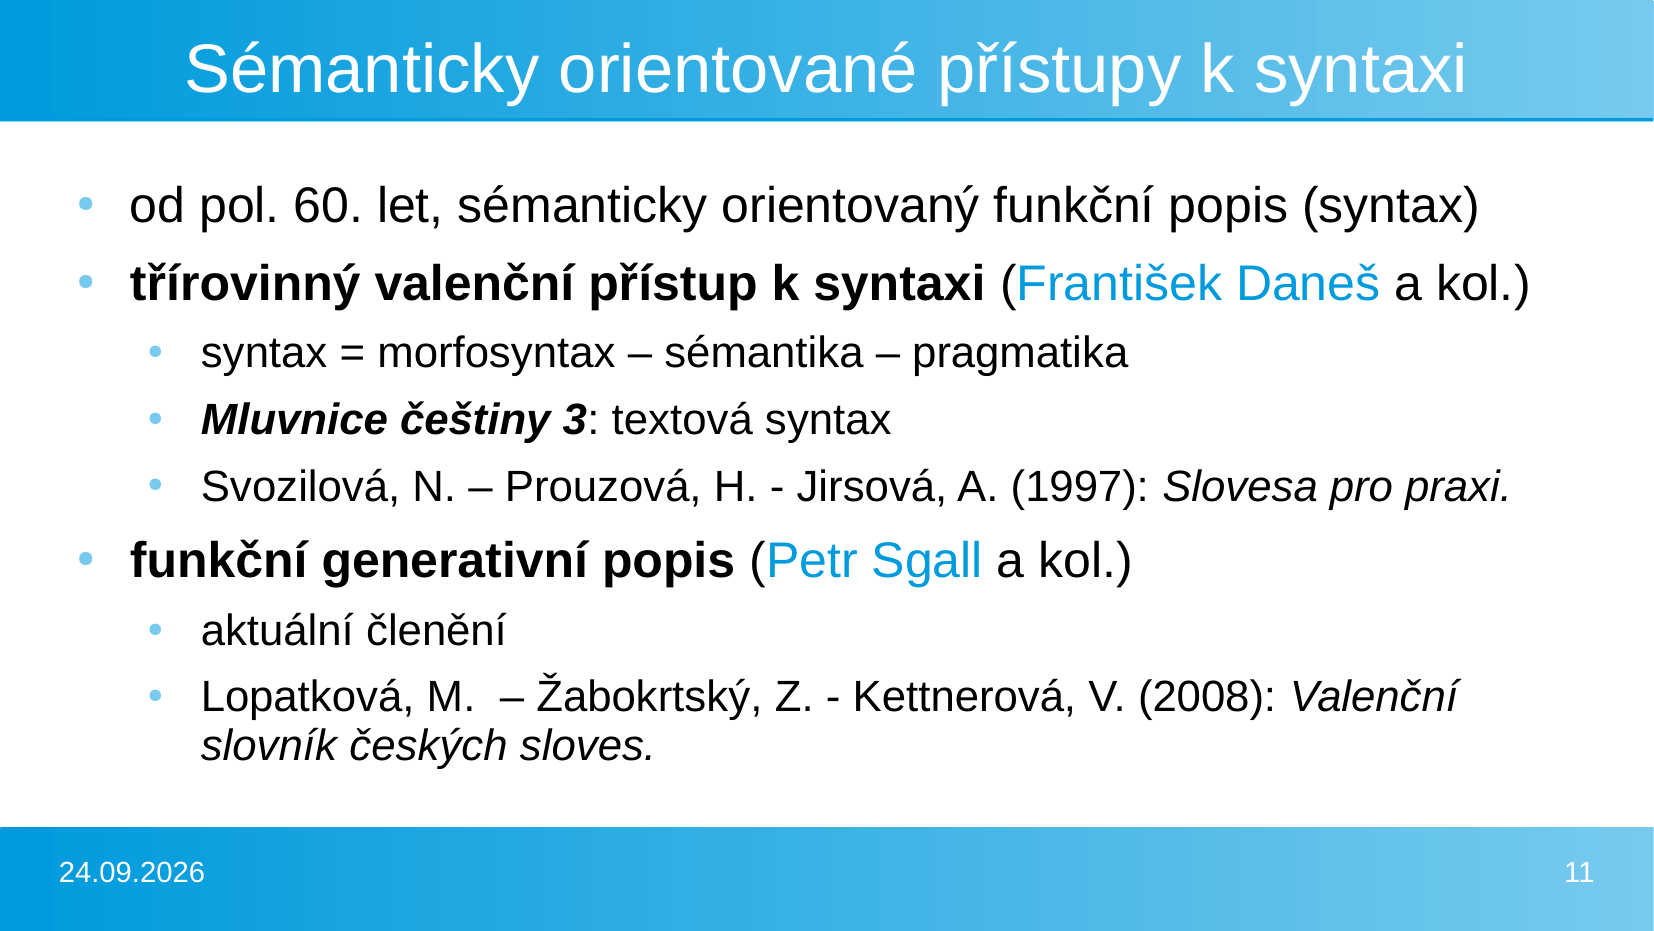

# Sémanticky orientované přístupy k syntaxi
od pol. 60. let, sémanticky orientovaný funkční popis (syntax)
třírovinný valenční přístup k syntaxi (František Daneš a kol.)
syntax = morfosyntax – sémantika – pragmatika
Mluvnice češtiny 3: textová syntax
Svozilová, N. – Prouzová, H. - Jirsová, A. (1997): Slovesa pro praxi.
funkční generativní popis (Petr Sgall a kol.)
aktuální členění
Lopatková, M. – Žabokrtský, Z. - Kettnerová, V. (2008): Valenční slovník českých sloves.
11